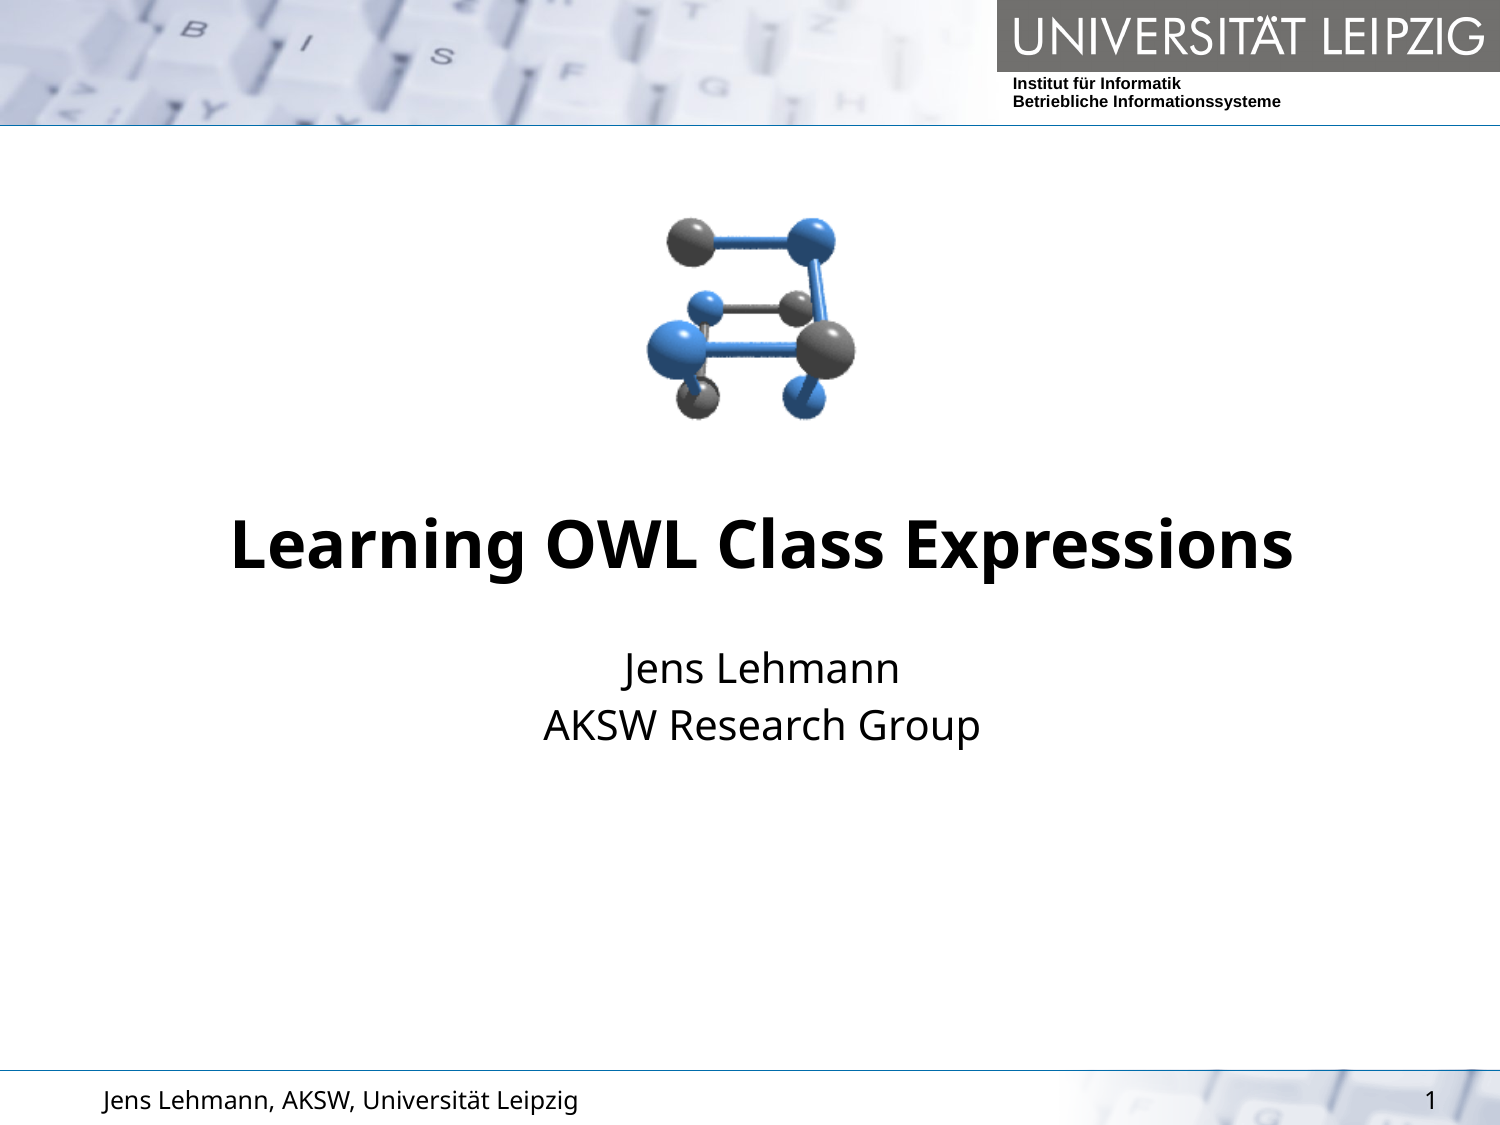

# Learning OWL Class Expressions Jens Lehmann AKSW Research Group
Jens Lehmann, AKSW, Universität Leipzig
1